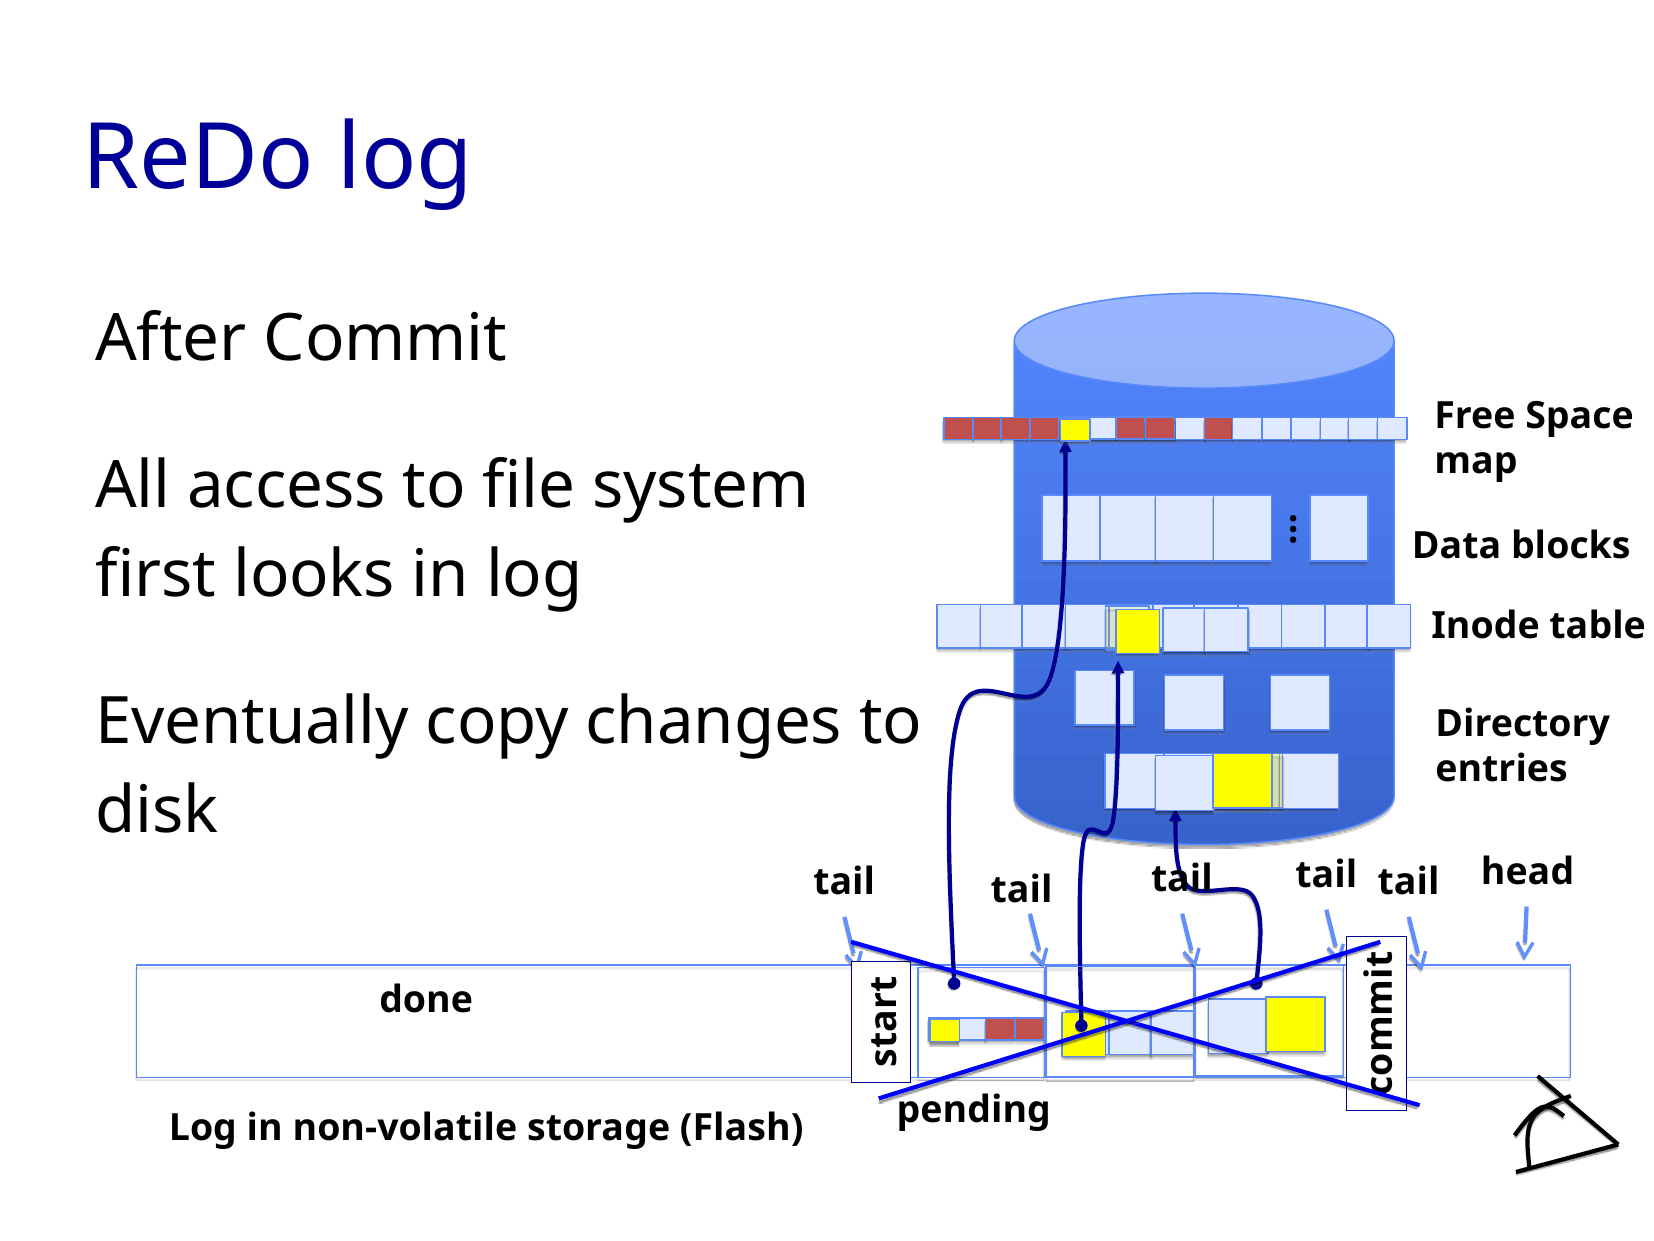

# ReDo log
After Commit
All access to file system first looks in log
Eventually copy changes to disk
Free Space map
…
Data blocks
Inode table
Directory
entries
head
tail
tail
tail
tail
tail
done
start
commit
pending
Log in non-volatile storage (Flash)